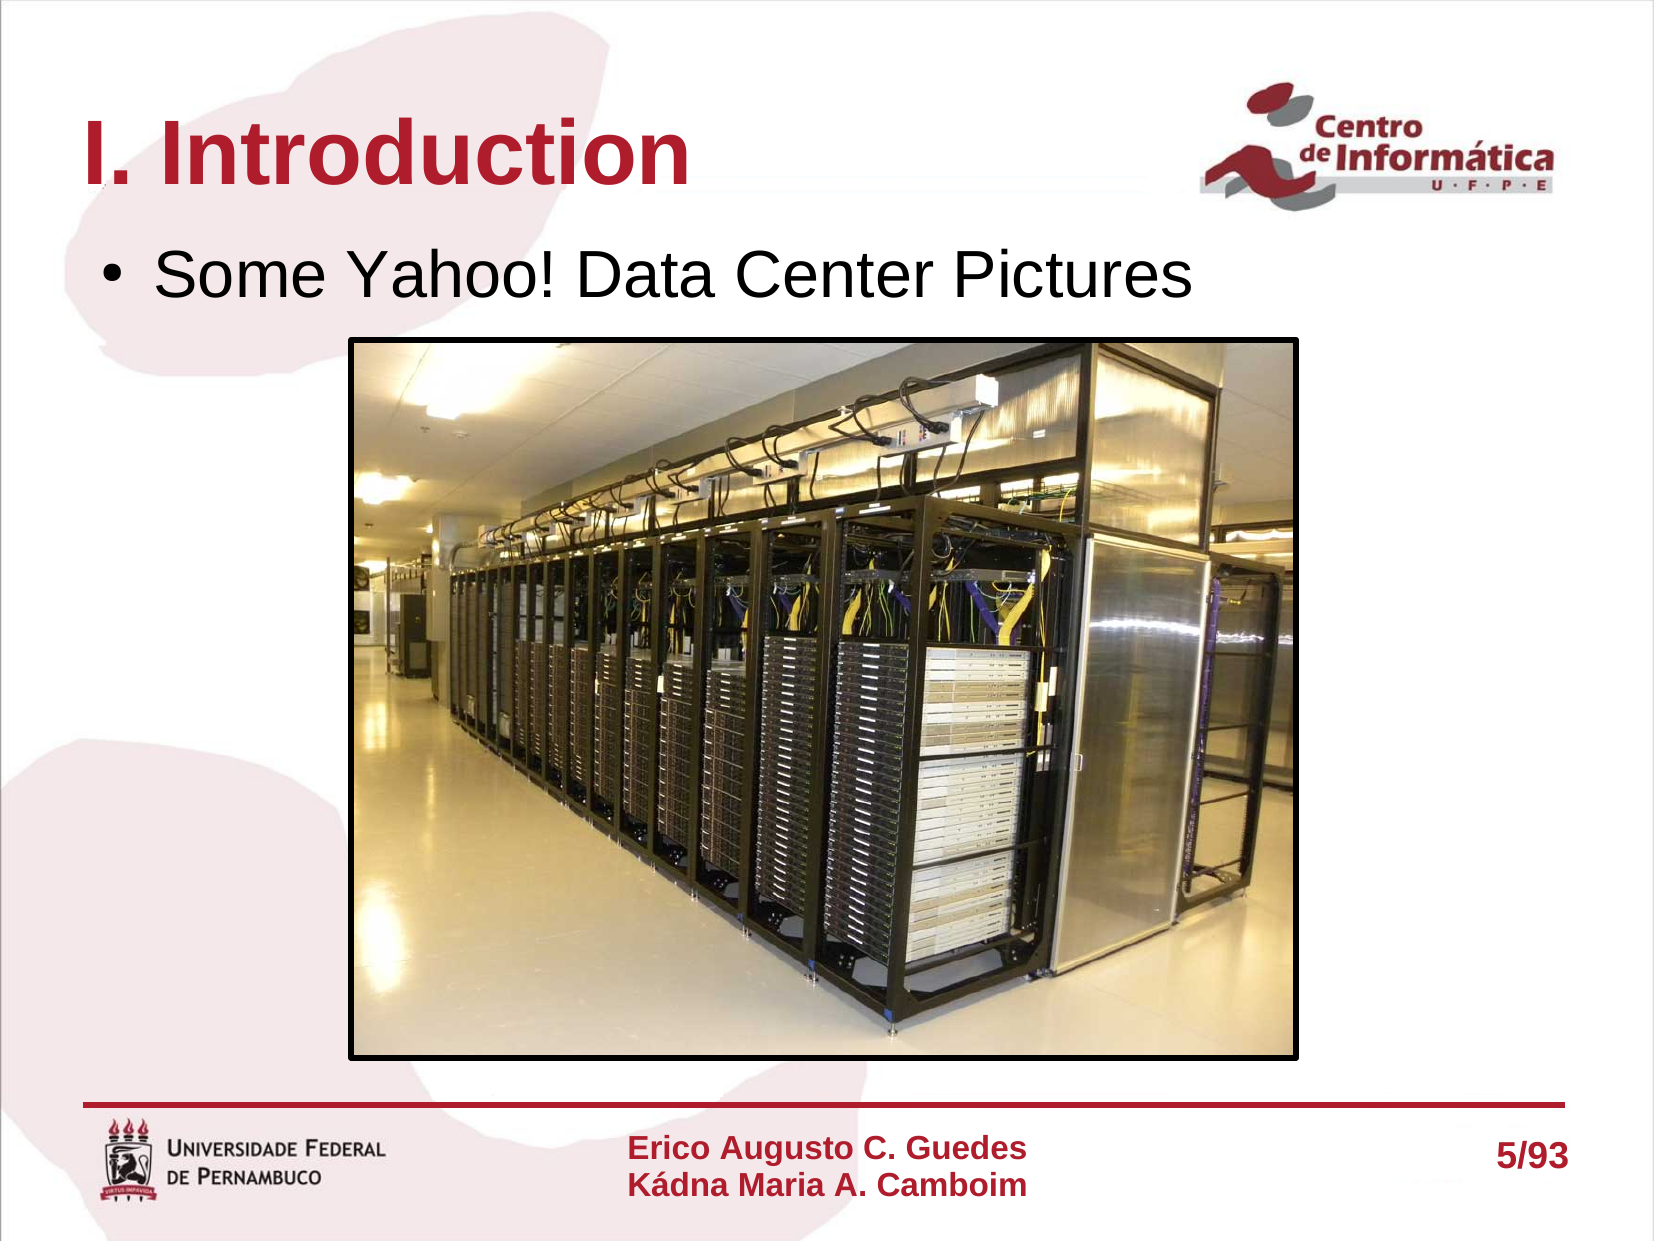

# I. Introduction
Some Yahoo! Data Center Pictures